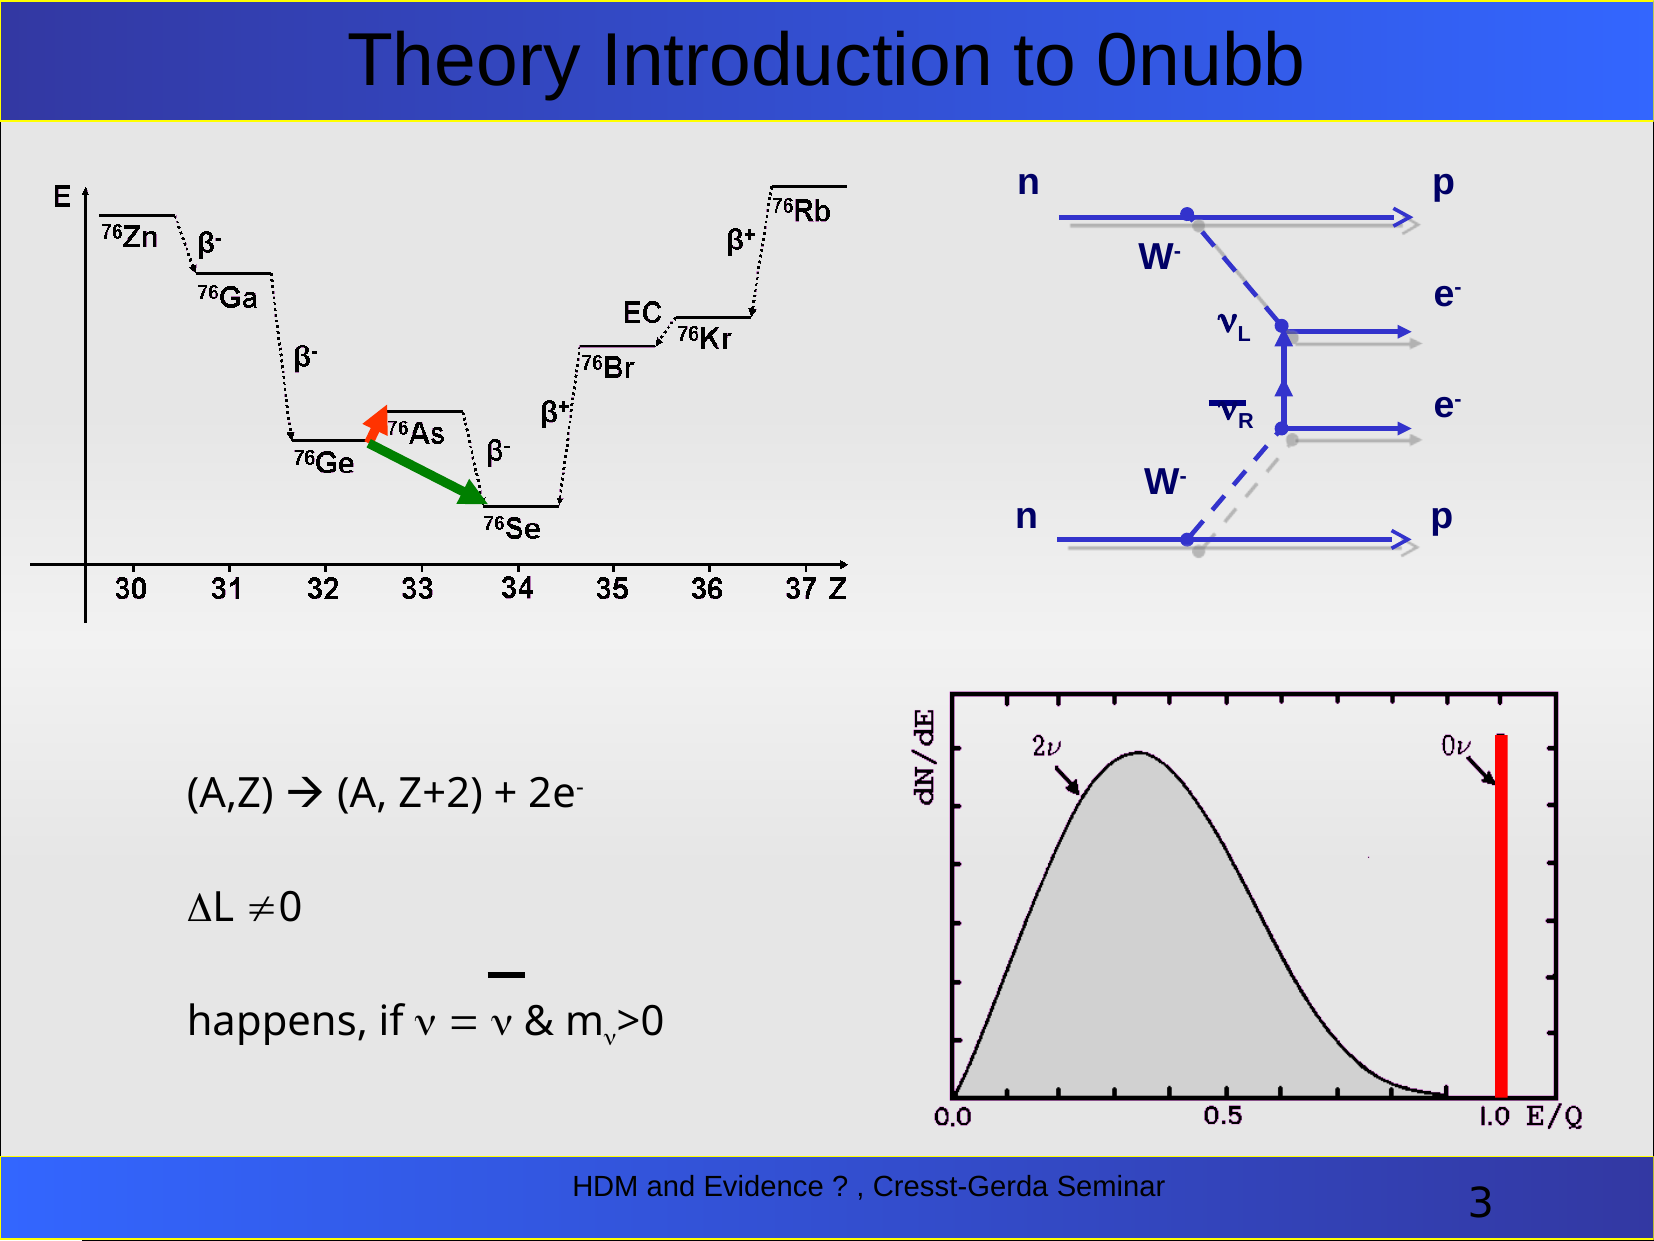

# Theory Introduction to 0nubb
n
p
W-
e-
L
e-
R
W-
n
p
(A,Z)  (A, Z+2) + 2e-
L 0
happens, if    & m>0
3